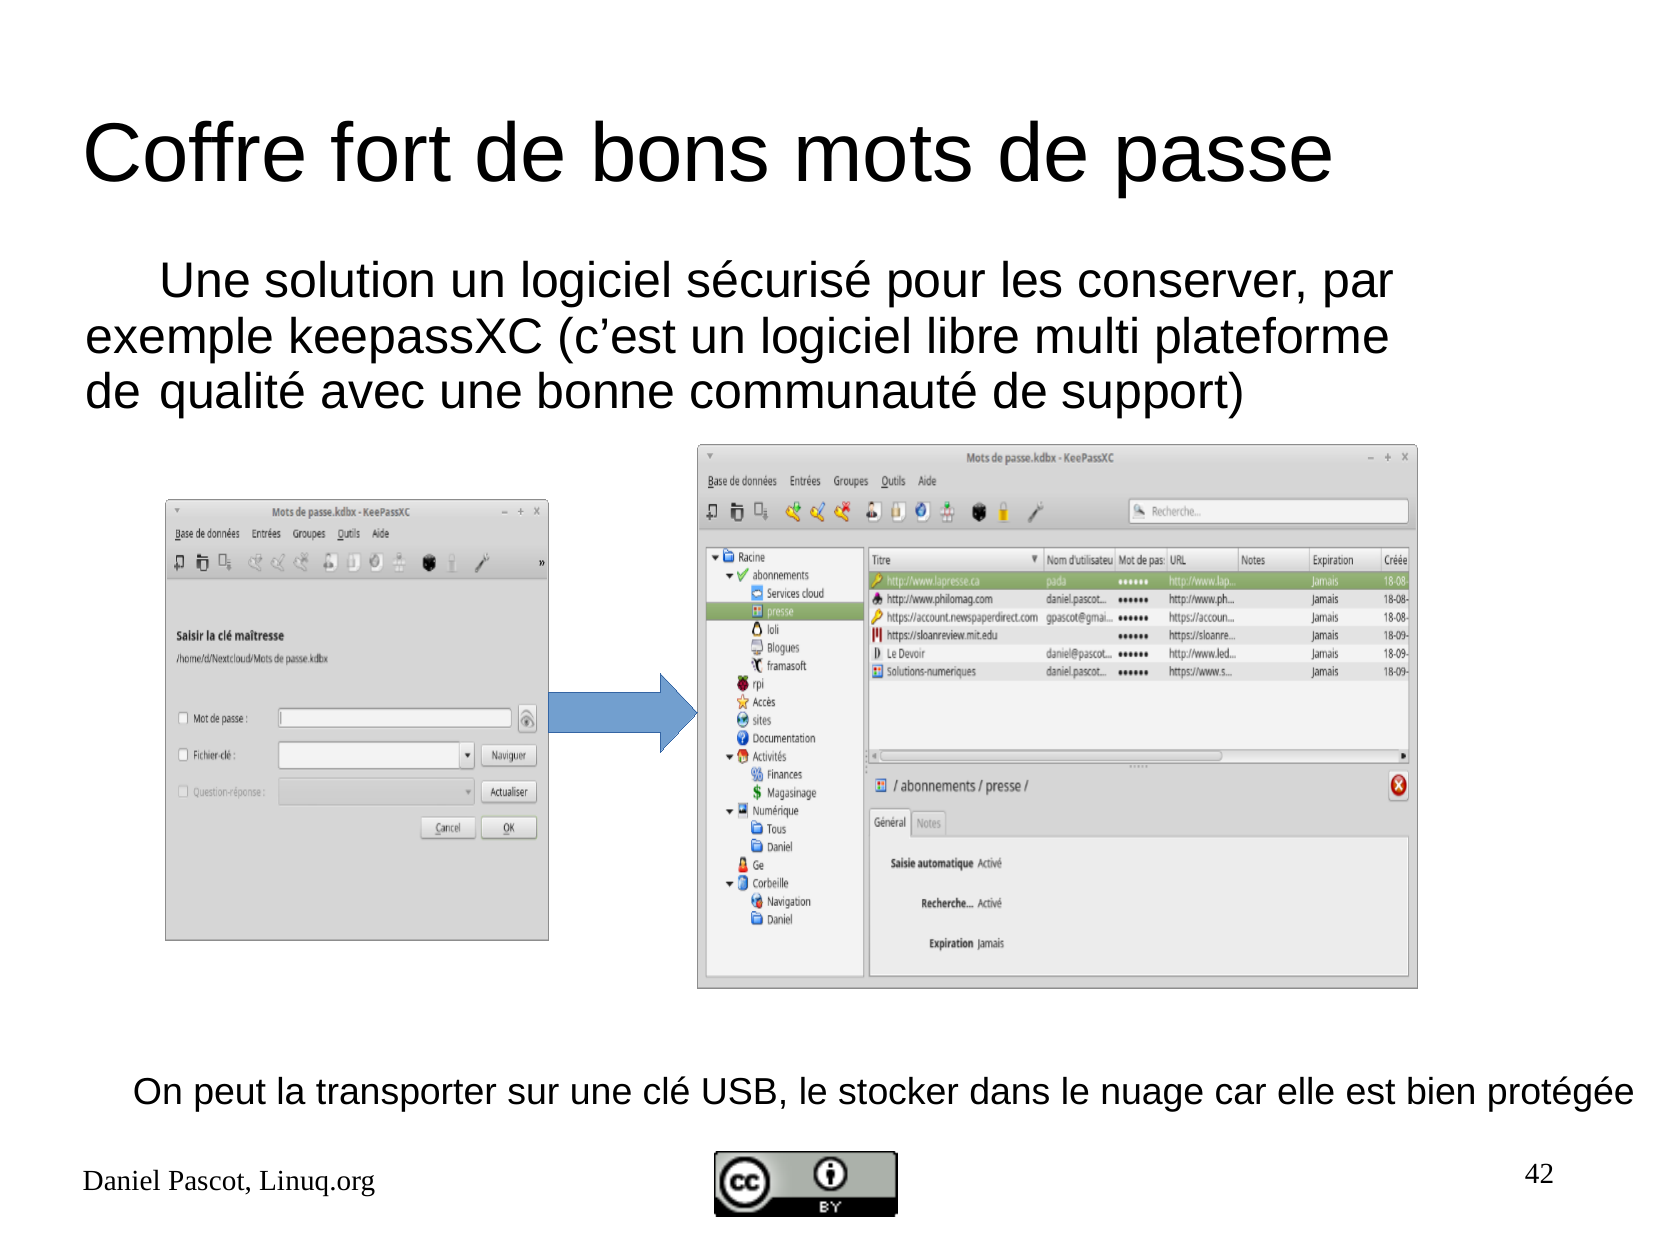

# Coffre fort de bons mots de passe
	Une solution un logiciel sécurisé pour les conserver, par exemple keepassXC (c’est un logiciel libre multi plateforme de 	qualité avec une bonne communauté de support)
On peut la transporter sur une clé USB, le stocker dans le nuage car elle est bien protégée
42
15-08- 2018